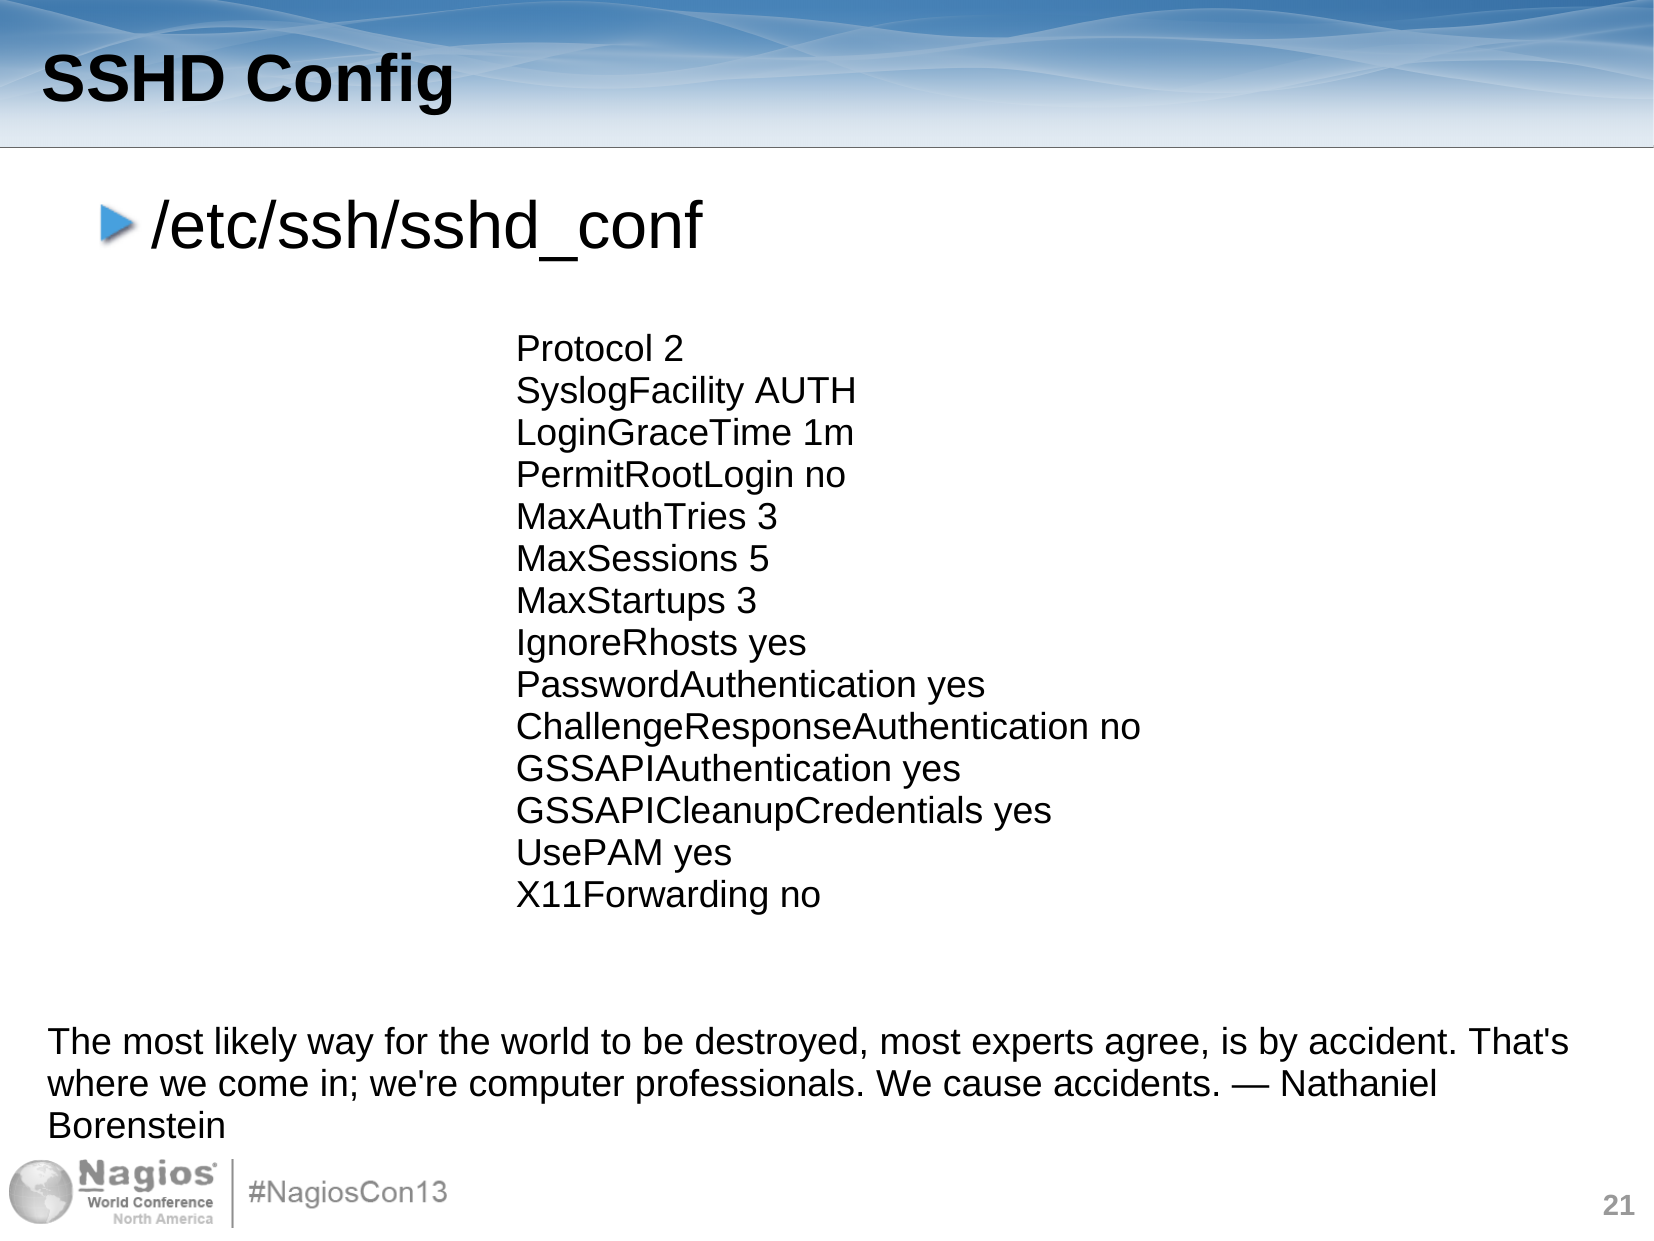

# SSHD Config
/etc/ssh/sshd_conf
Protocol 2
SyslogFacility AUTH
LoginGraceTime 1m
PermitRootLogin no
MaxAuthTries 3
MaxSessions 5
MaxStartups 3
IgnoreRhosts yes
PasswordAuthentication yes
ChallengeResponseAuthentication no
GSSAPIAuthentication yes
GSSAPICleanupCredentials yes
UsePAM yes
X11Forwarding no
The most likely way for the world to be destroyed, most experts agree, is by accident. That's where we come in; we're computer professionals. We cause accidents. — Nathaniel Borenstein
21